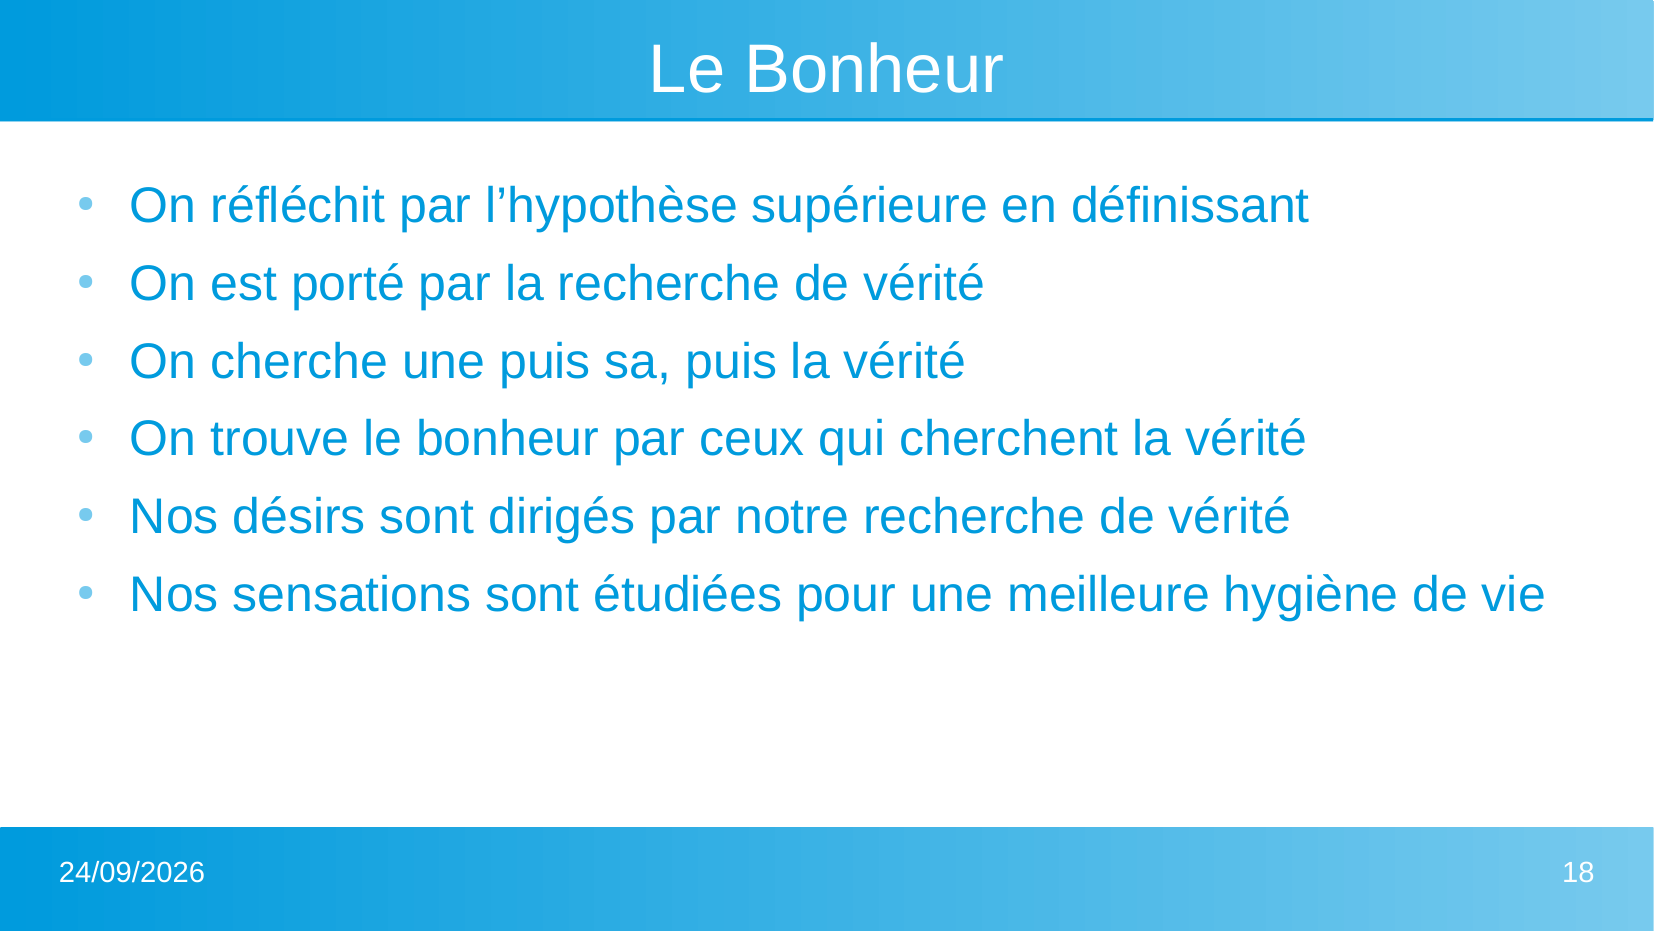

# Le Bonheur
On réfléchit par l’hypothèse supérieure en définissant
On est porté par la recherche de vérité
On cherche une puis sa, puis la vérité
On trouve le bonheur par ceux qui cherchent la vérité
Nos désirs sont dirigés par notre recherche de vérité
Nos sensations sont étudiées pour une meilleure hygiène de vie
18